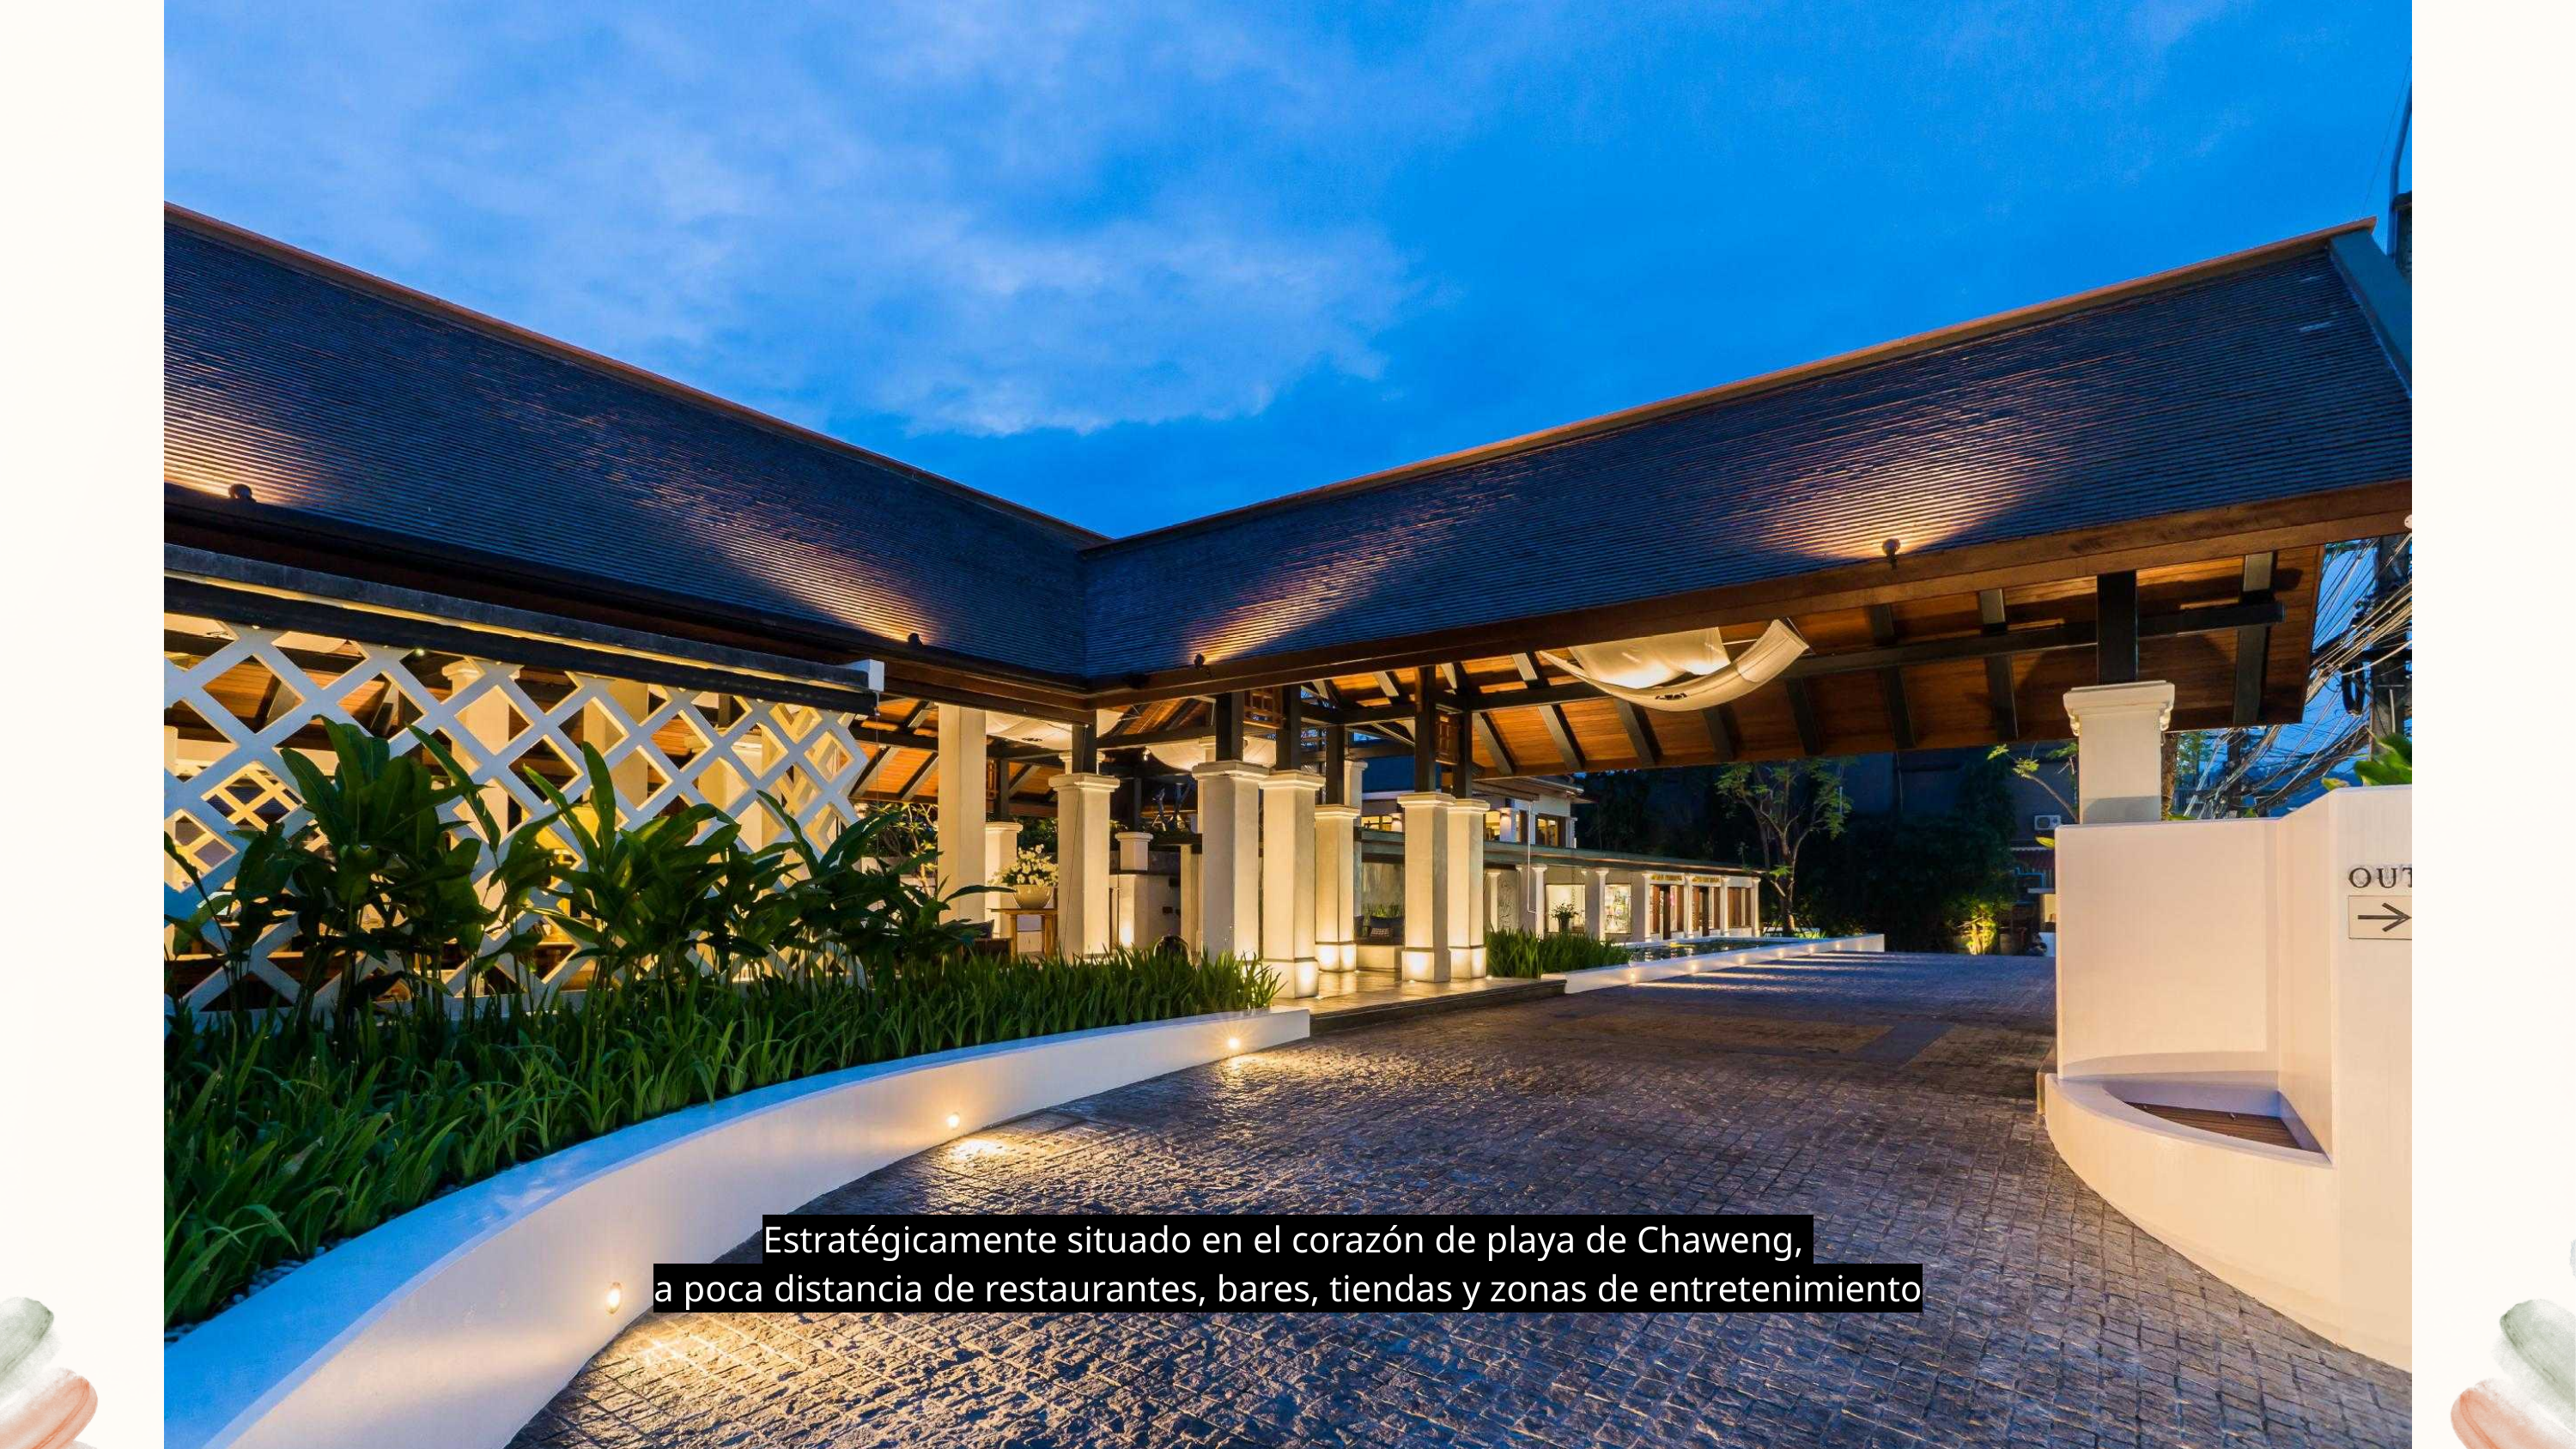

Estratégicamente situado en el corazón de playa de Chaweng,
a poca distancia de restaurantes, bares, tiendas y zonas de entretenimiento